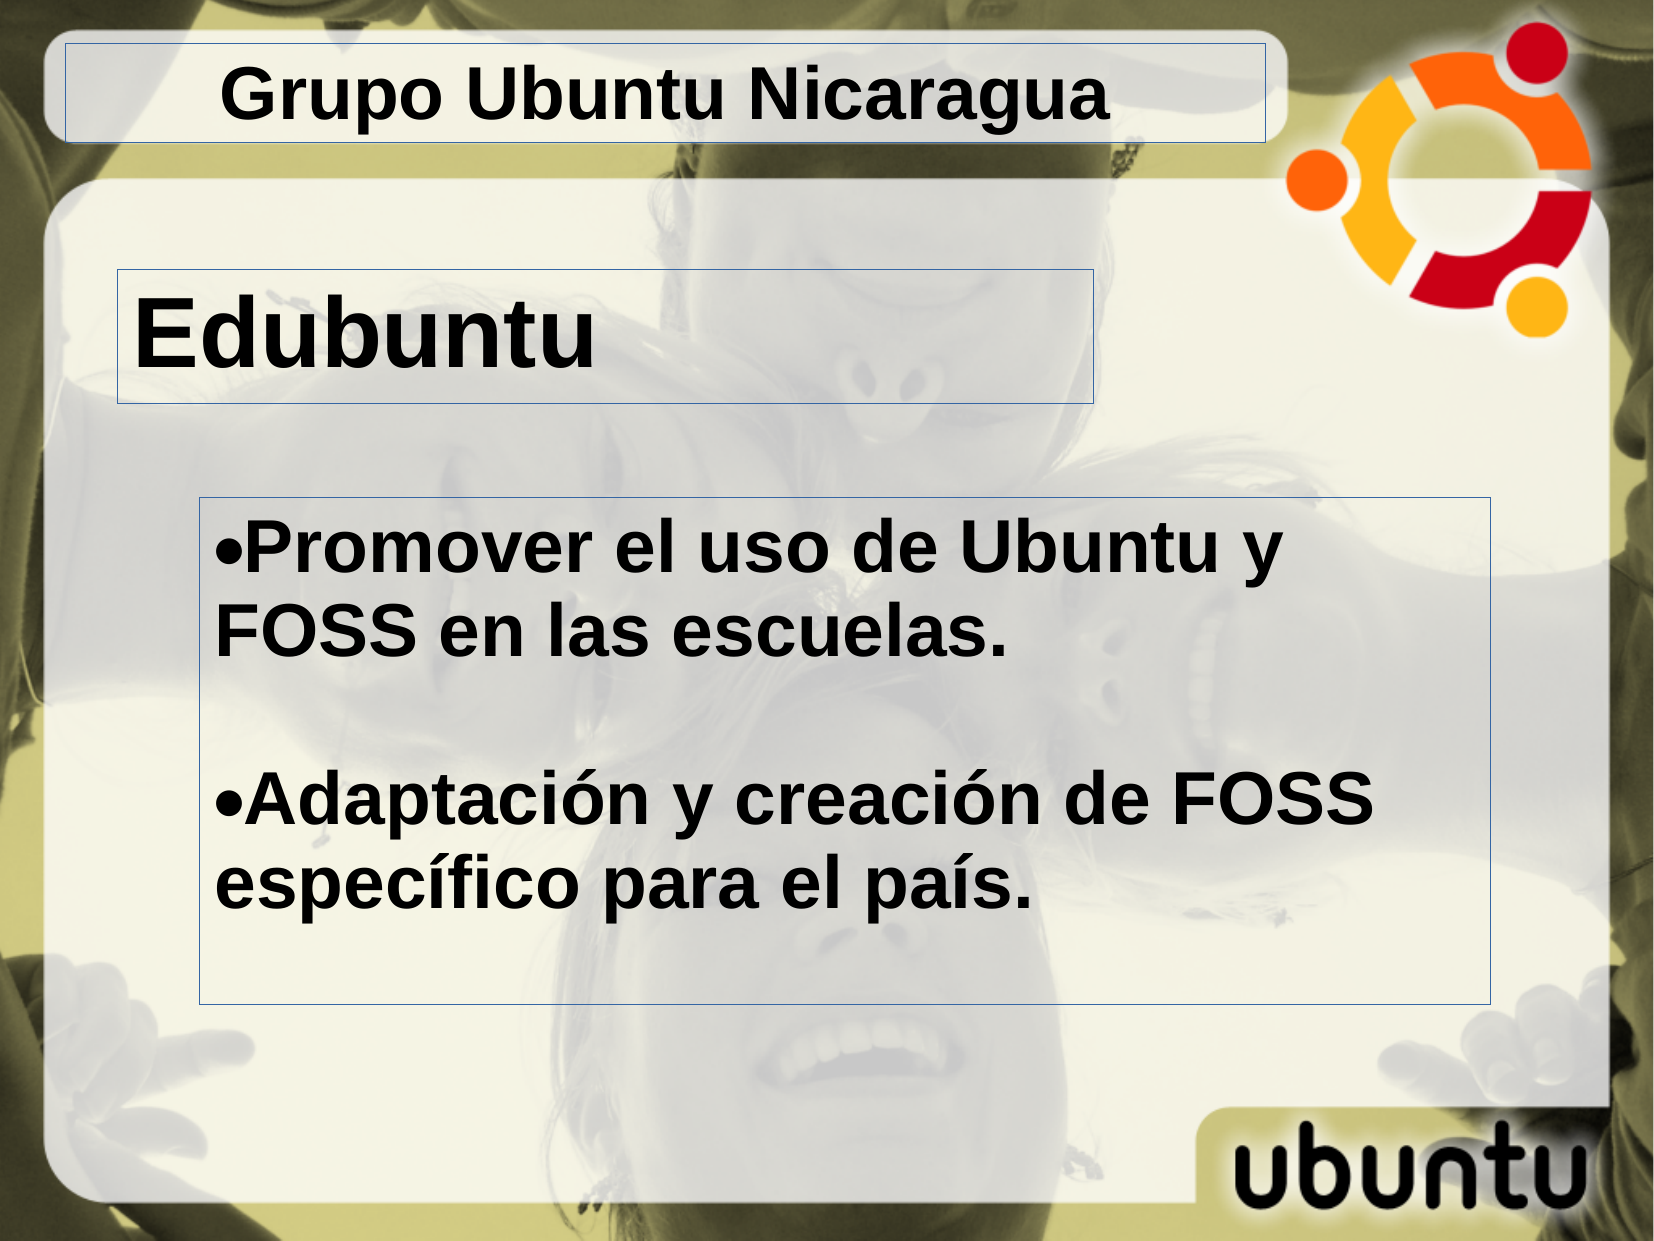

Grupo Ubuntu Nicaragua
Edubuntu
Promover el uso de Ubuntu y FOSS en las escuelas.
Adaptación y creación de FOSS específico para el país.